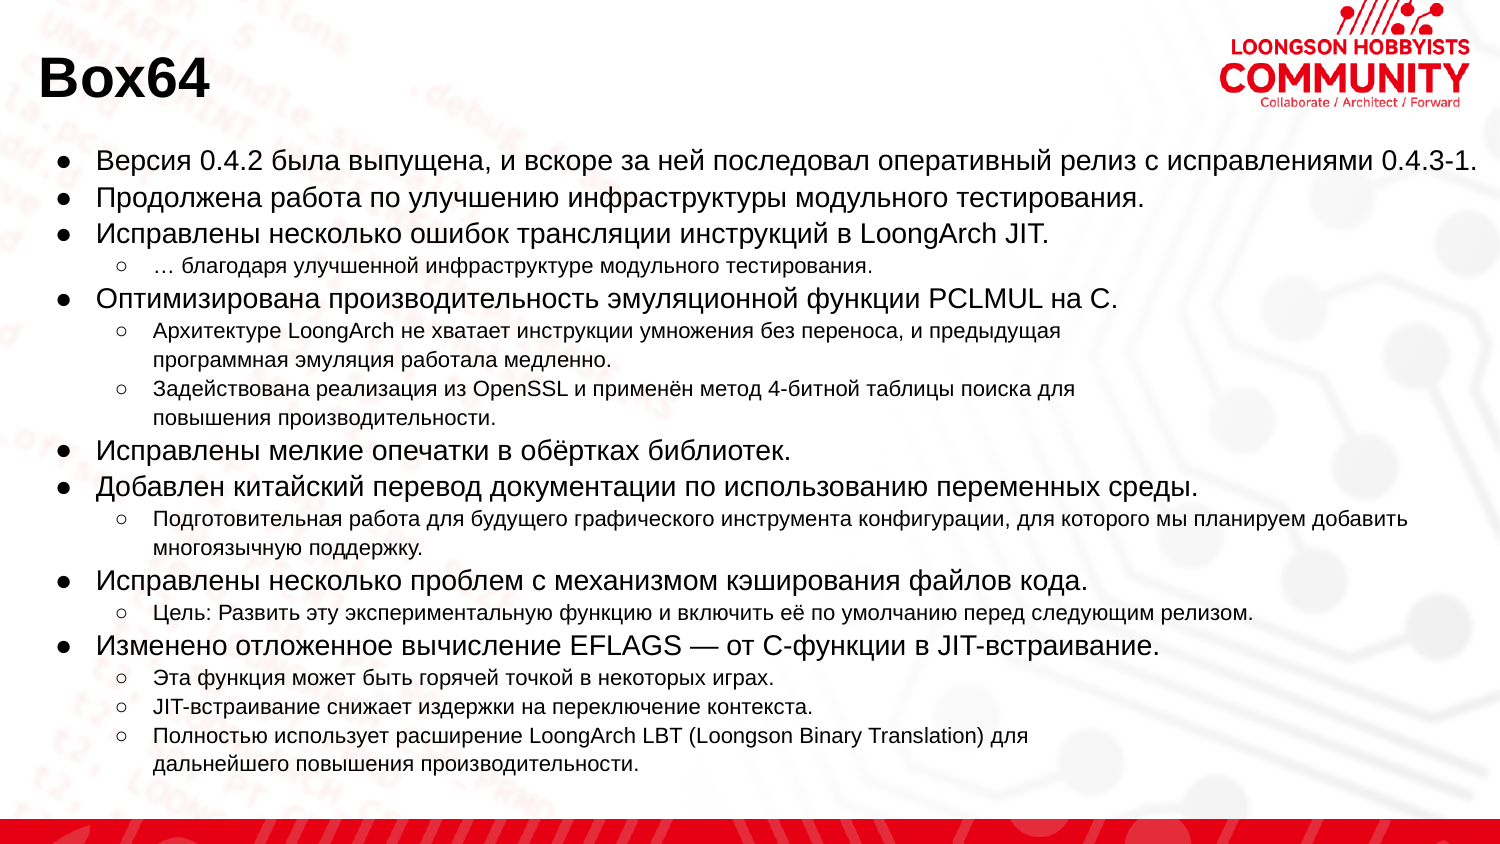

# Box64
Версия 0.4.2 была выпущена, и вскоре за ней последовал оперативный релиз с исправлениями 0.4.3-1.
Продолжена работа по улучшению инфраструктуры модульного тестирования.
Исправлены несколько ошибок трансляции инструкций в LoongArch JIT.
… благодаря улучшенной инфраструктуре модульного тестирования.
Оптимизирована производительность эмуляционной функции PCLMUL на C.
Архитектуре LoongArch не хватает инструкции умножения без переноса, и предыдущая
программная эмуляция работала медленно.
Задействована реализация из OpenSSL и применён метод 4-битной таблицы поиска для
повышения производительности.
Исправлены мелкие опечатки в обёртках библиотек.
Добавлен китайский перевод документации по использованию переменных среды.
Подготовительная работа для будущего графического инструмента конфигурации, для которого мы планируем добавить многоязычную поддержку.
Исправлены несколько проблем с механизмом кэширования файлов кода.
Цель: Развить эту экспериментальную функцию и включить её по умолчанию перед следующим релизом.
Изменено отложенное вычисление EFLAGS — от C-функции в JIT-встраивание.
Эта функция может быть горячей точкой в некоторых играх.
JIT-встраивание снижает издержки на переключение контекста.
Полностью использует расширение LoongArch LBT (Loongson Binary Translation) для
дальнейшего повышения производительности.